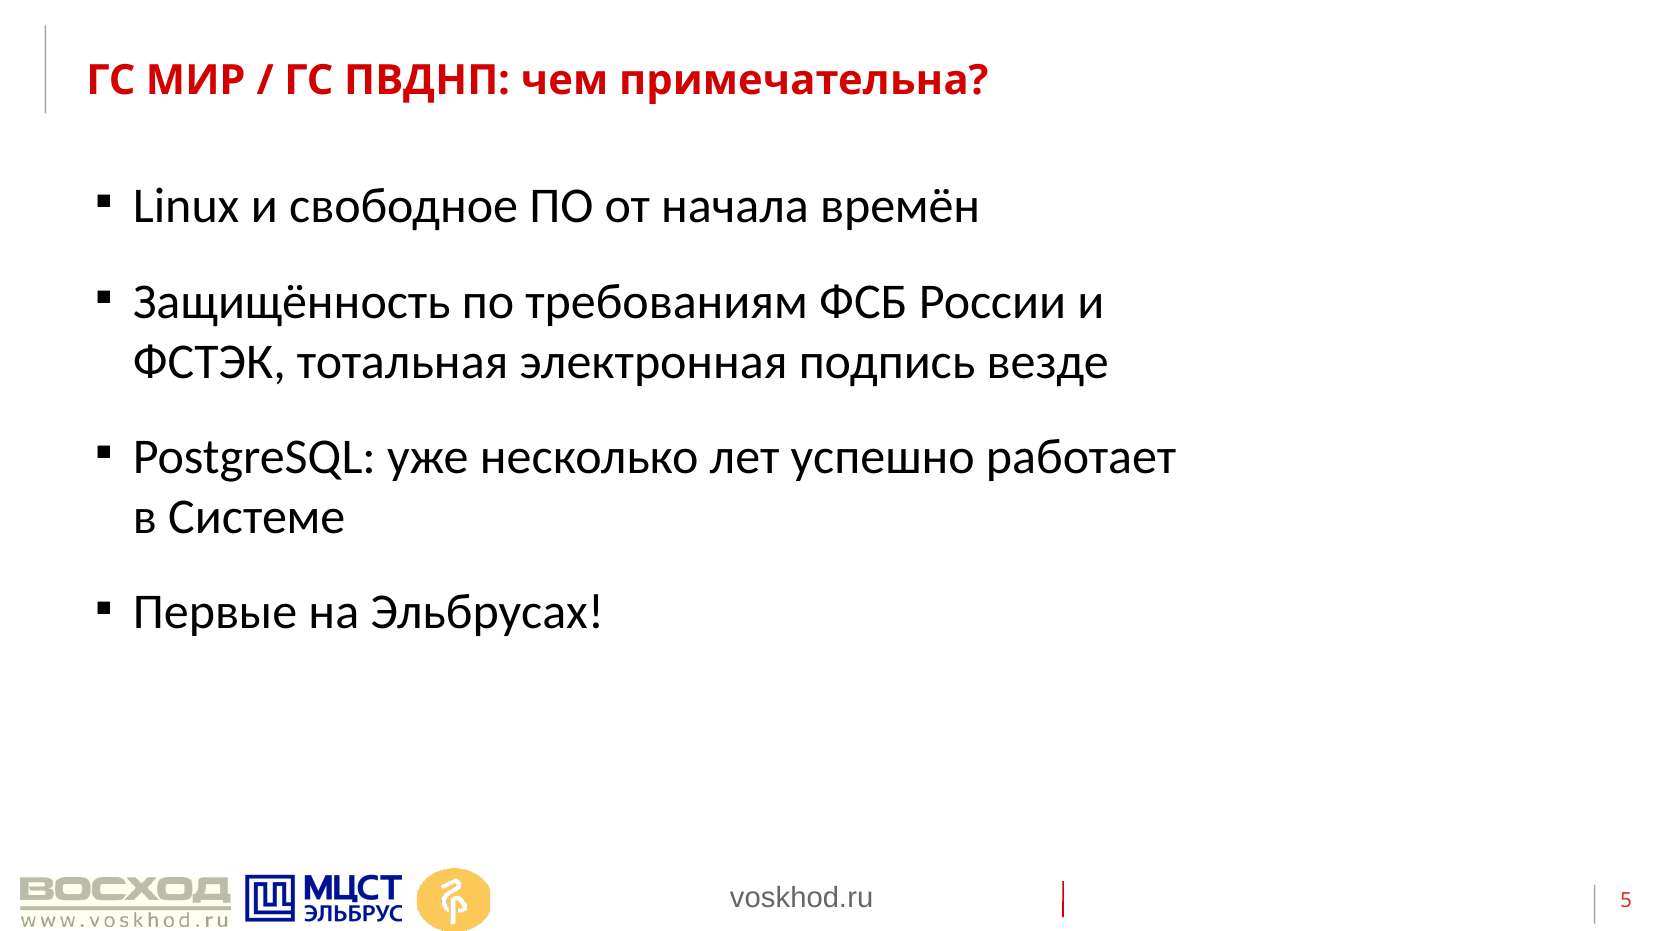

# ГС МИР / ГС ПВДНП: чем примечательна?
Linux и свободное ПО от начала времён
Защищённость по требованиям ФСБ России и ФСТЭК, тотальная электронная подпись везде
PostgreSQL: уже несколько лет успешно работает в Системе
Первые на Эльбрусах!